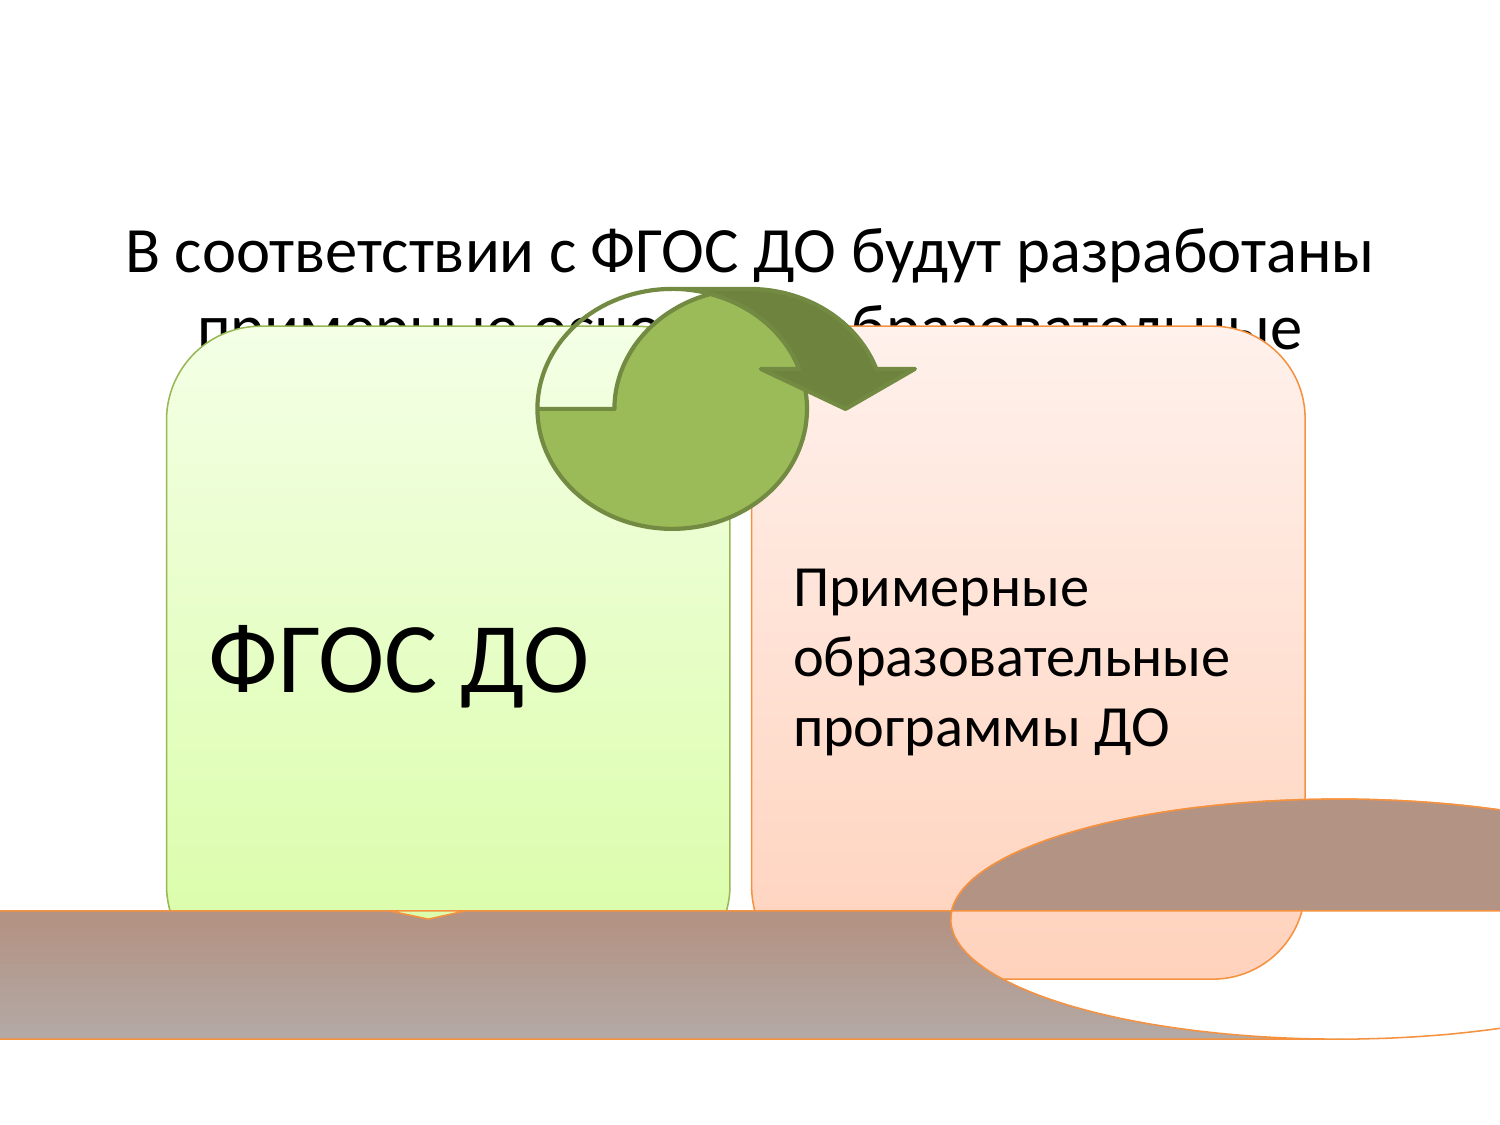

# В соответствии с ФГОС ДО будут разработаны примерные основные образовательные программы ДО
ФГОС ДО
Примерные образовательные программы ДО